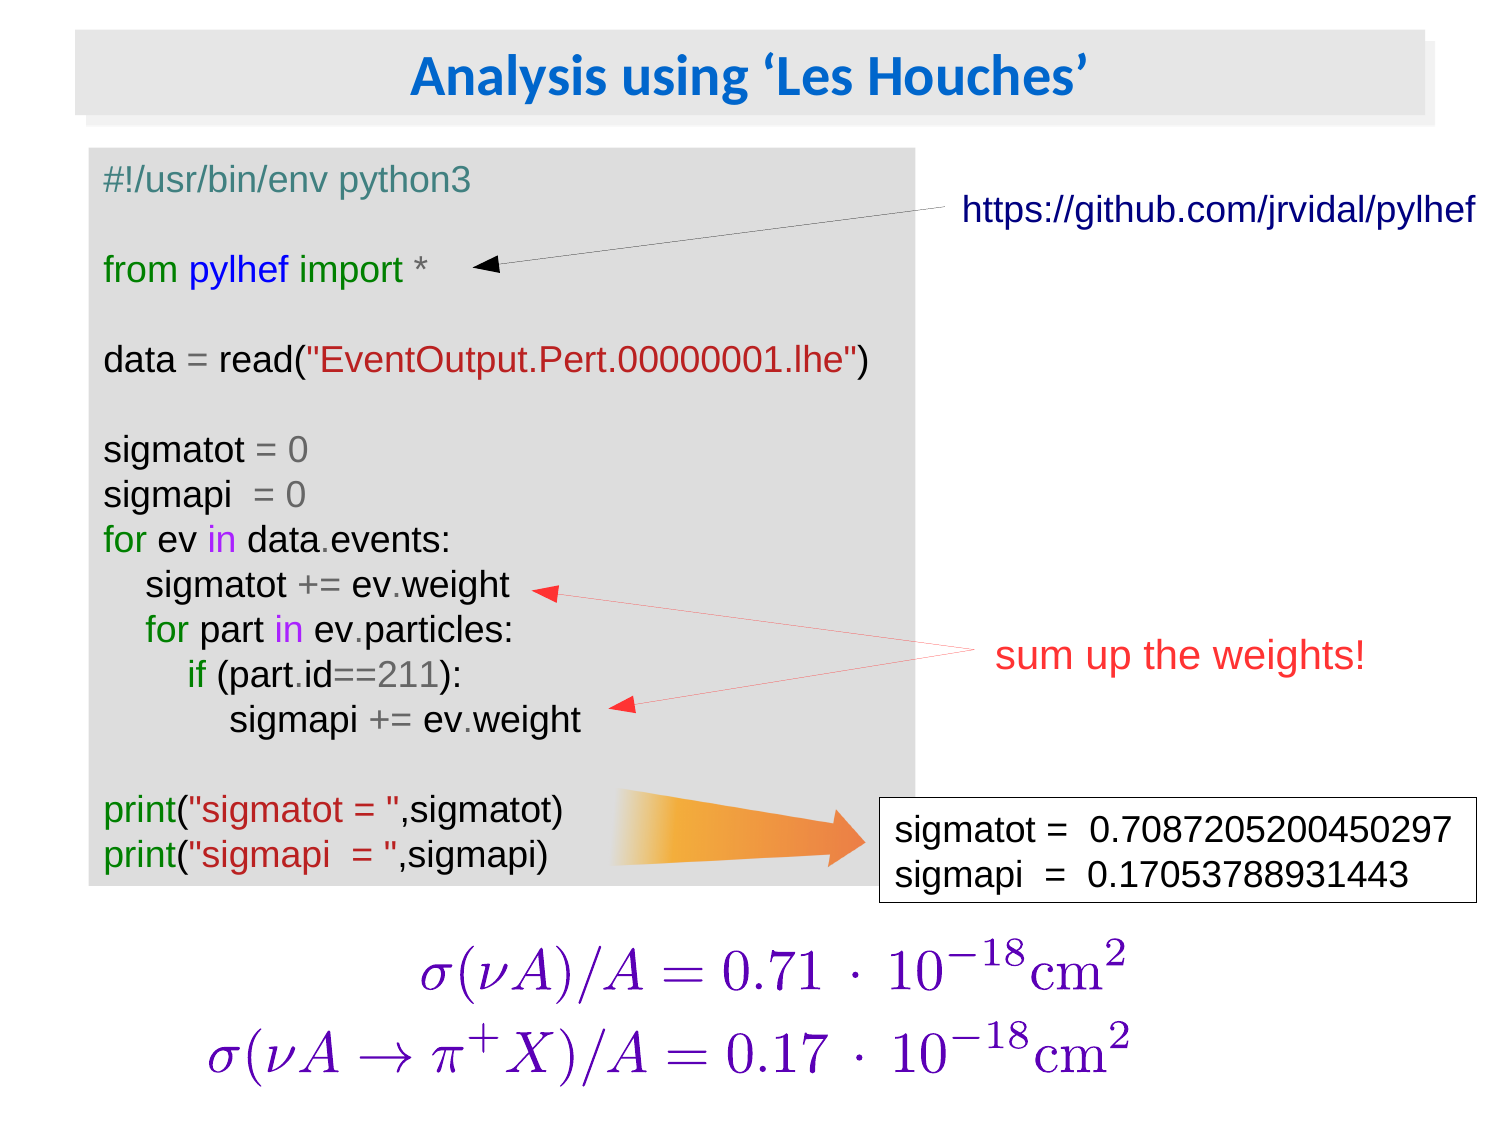

# Analysis using ‘Les Houches’
#!/usr/bin/env python3
from pylhef import *
data = read("EventOutput.Pert.00000001.lhe")
sigmatot = 0
sigmapi = 0
for ev in data.events:
 sigmatot += ev.weight
 for part in ev.particles:
 if (part.id==211):
 sigmapi += ev.weight
print("sigmatot = ",sigmatot)
print("sigmapi = ",sigmapi)
https://github.com/jrvidal/pylhef
sum up the weights!
sigmatot = 0.7087205200450297
sigmapi = 0.17053788931443